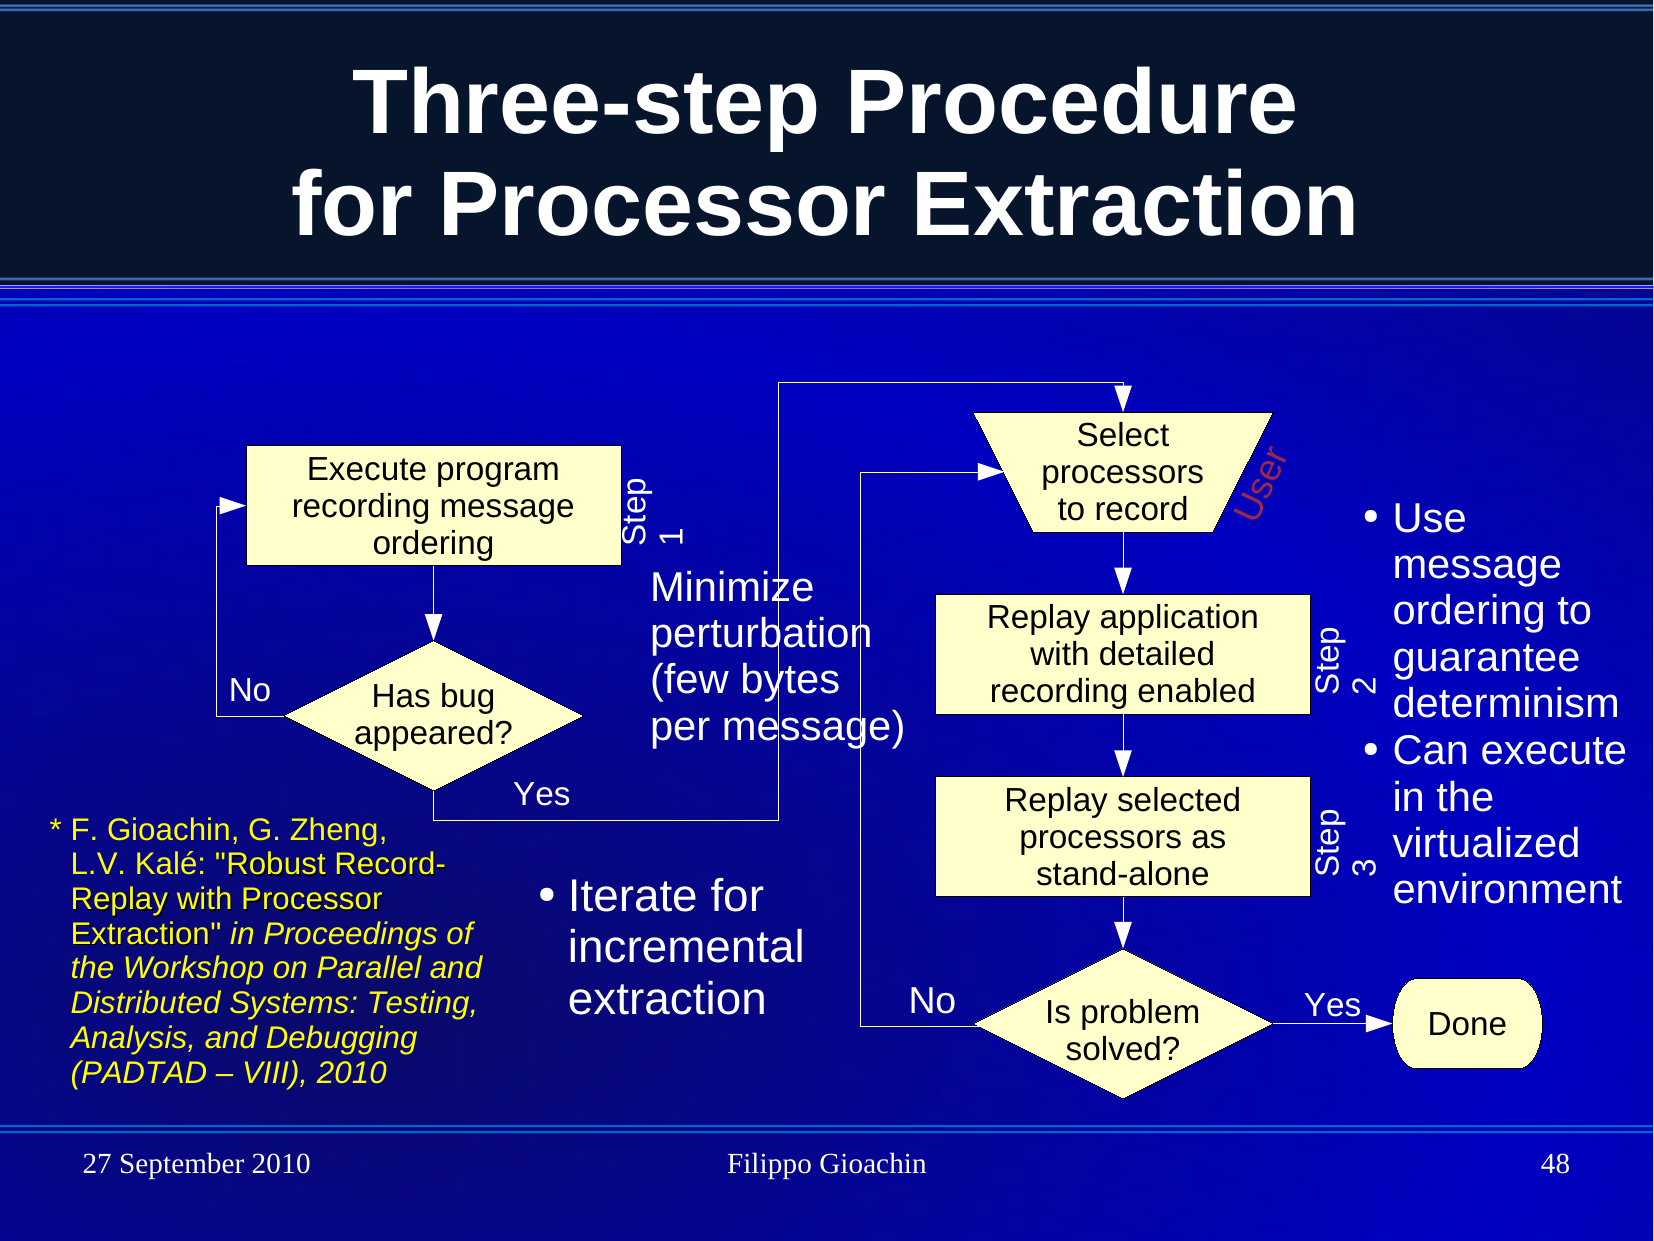

# Three-step Procedure for Processor Extraction
Select
processors
to record
Execute program
recording message
ordering
Step 1
User
No
Use message ordering to guarantee determinism
Can execute in the virtualized environment
Minimize perturbation (few bytes per message)
Replay application
with detailed
recording enabled
Step 2
Has bug
appeared?
Replay selected
processors as
stand-alone
Step 3
* F. Gioachin, G. Zheng,
L.V. Kalé: "Robust Record-Replay with Processor Extraction" in Proceedings of the Workshop on Parallel and Distributed Systems: Testing, Analysis, and Debugging (PADTAD – VIII), 2010
Iterate for
incremental
extraction
Is problem
solved?
Done
27 September 2010
Filippo Gioachin
48